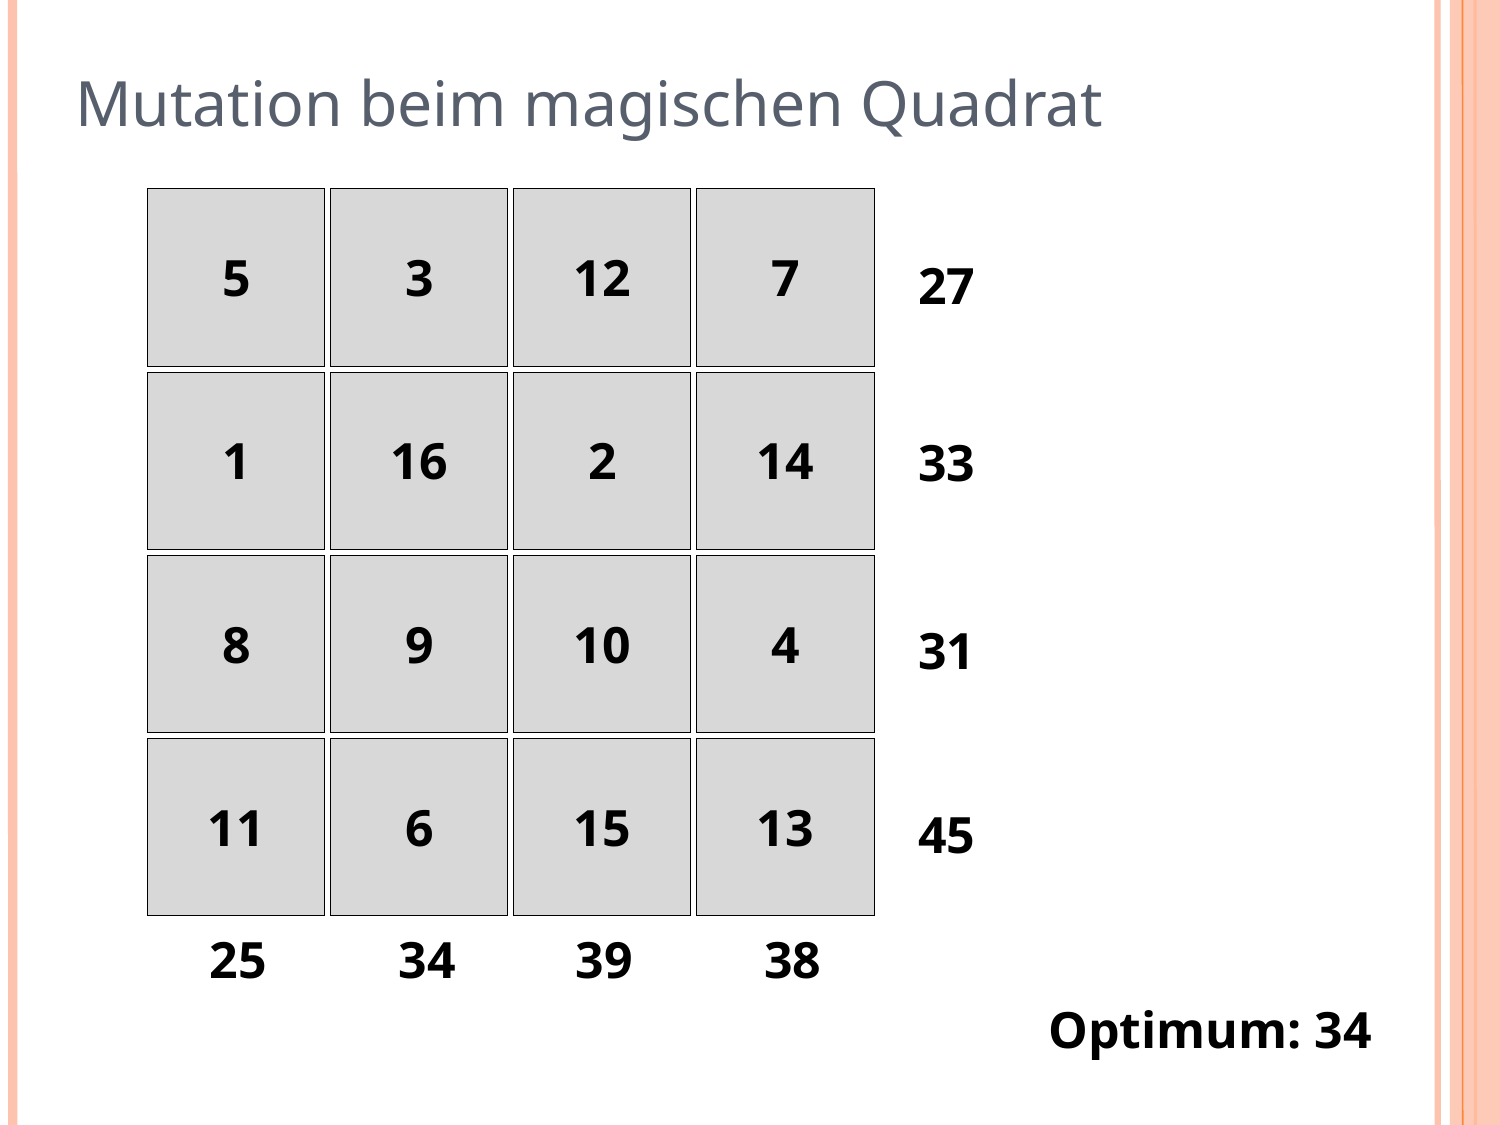

# Mutation beim magischen Quadrat
5
3
12
7
27
1
16
2
14
33
8
9
10
4
31
11
6
15
13
45
25
34
39
38
Optimum: 34